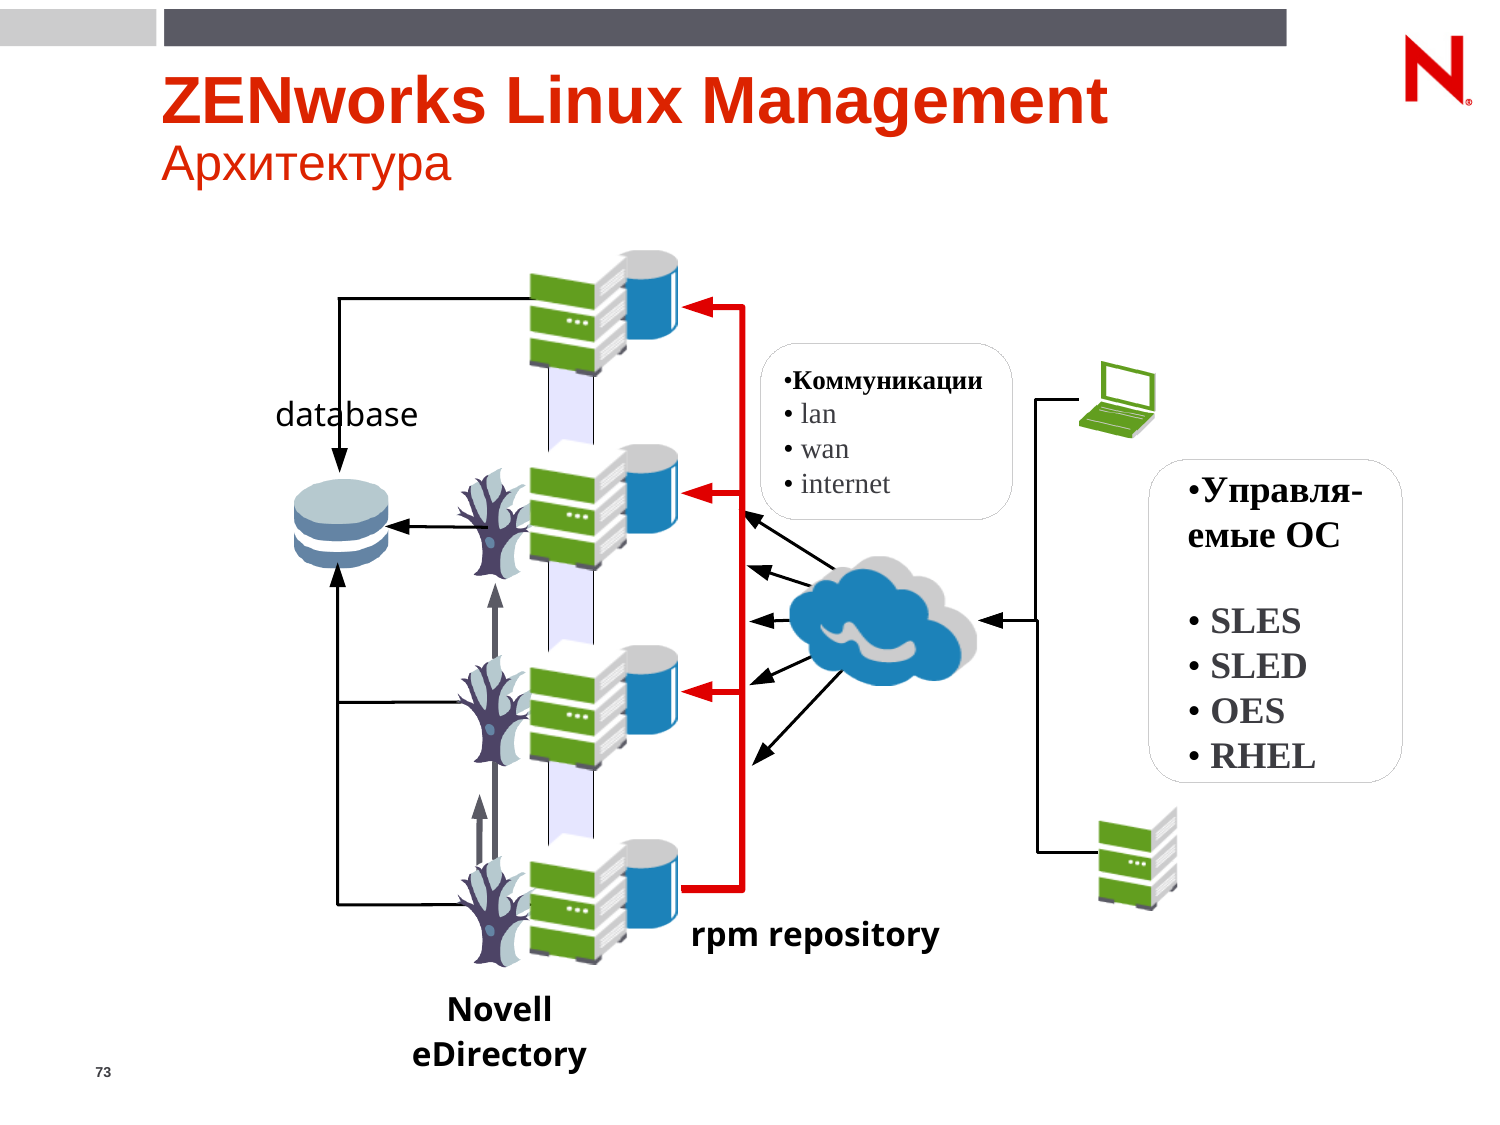

# ZENworks Linux Management Архитектура
Коммуникации
 lan
 wan
 internet
database
Управля-
емые ОС
 SLES
 SLED
 OES
 RHEL
rpm repository
Novell
eDirectory